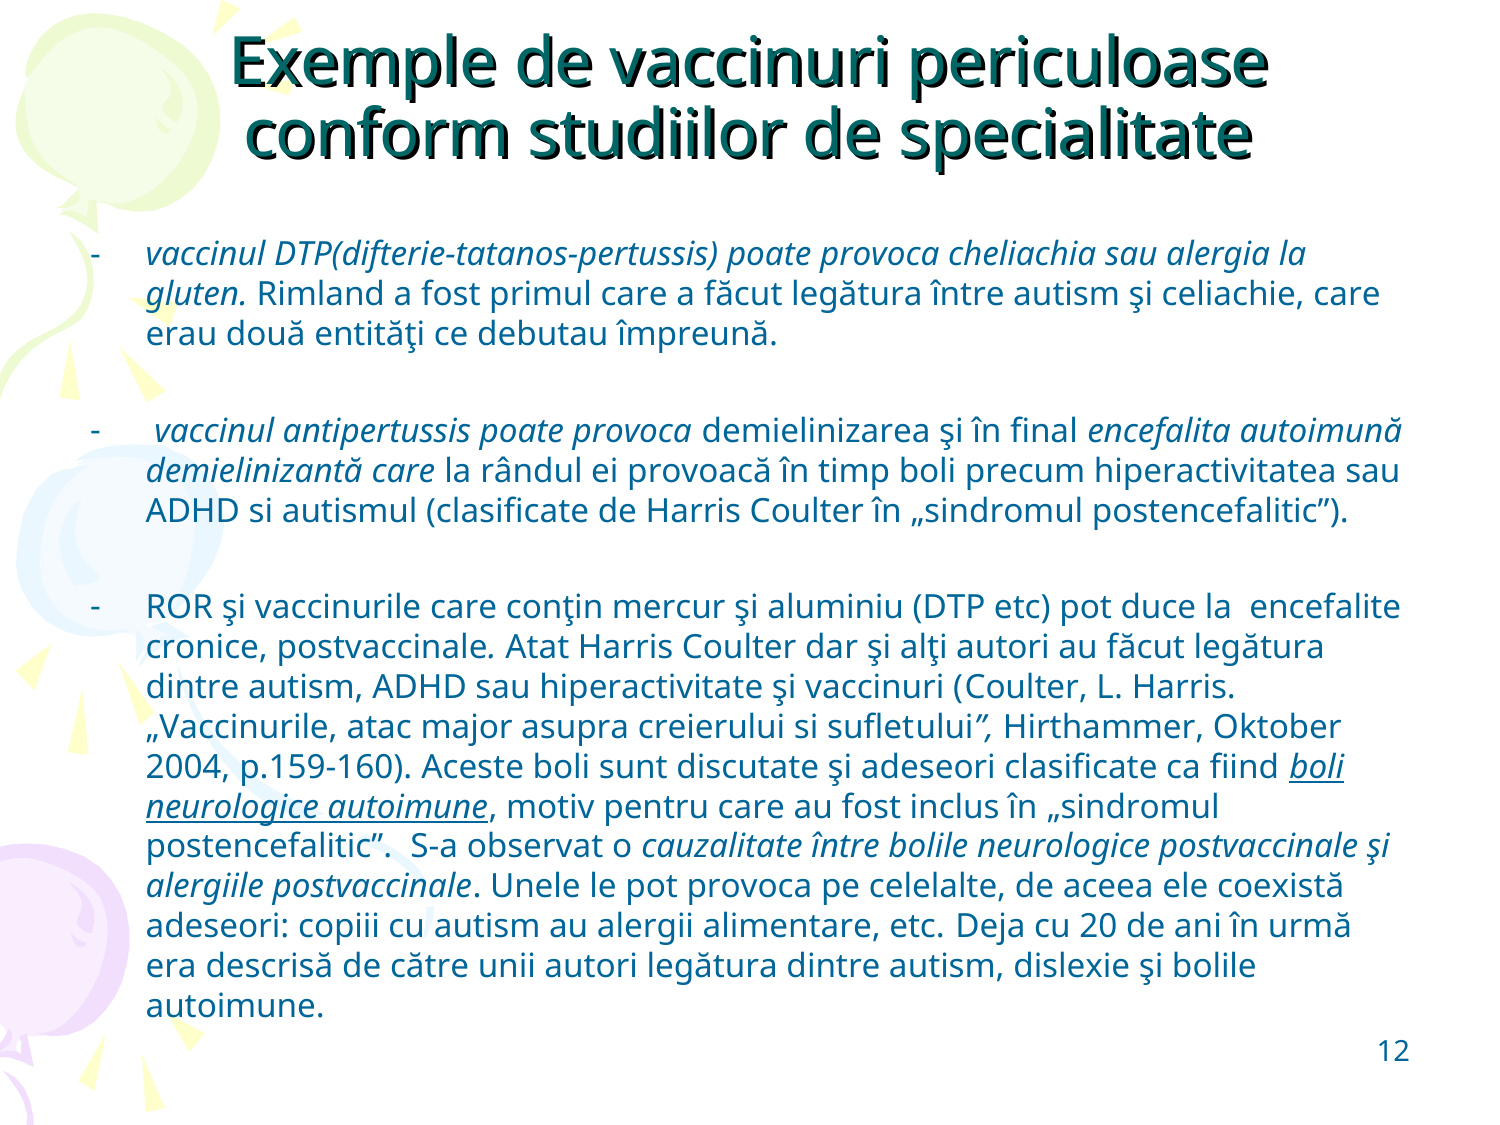

Exemple de vaccinuri periculoase conform studiilor de specialitate
vaccinul DTP(difterie-tatanos-pertussis) poate provoca cheliachia sau alergia la gluten. Rimland a fost primul care a făcut legătura între autism şi celiachie, care erau două entităţi ce debutau împreună.
 vaccinul antipertussis poate provoca demielinizarea şi în final encefalita autoimună demielinizantă care la rândul ei provoacă în timp boli precum hiperactivitatea sau ADHD si autismul (clasificate de Harris Coulter în „sindromul postencefalitic”).
ROR şi vaccinurile care conţin mercur şi aluminiu (DTP etc) pot duce la encefalite cronice, postvaccinale. Atat Harris Coulter dar şi alţi autori au făcut legătura dintre autism, ADHD sau hiperactivitate şi vaccinuri (Coulter, L. Harris. „Vaccinurile, atac major asupra creierului si sufletului”, Hirthammer, Oktober 2004, p.159-160). Aceste boli sunt discutate şi adeseori clasificate ca fiind boli neurologice autoimune, motiv pentru care au fost inclus în „sindromul postencefalitic”. S-a observat o cauzalitate între bolile neurologice postvaccinale şi alergiile postvaccinale. Unele le pot provoca pe celelalte, de aceea ele coexistă adeseori: copiii cu autism au alergii alimentare, etc. Deja cu 20 de ani în urmă era descrisă de către unii autori legătura dintre autism, dislexie şi bolile autoimune.